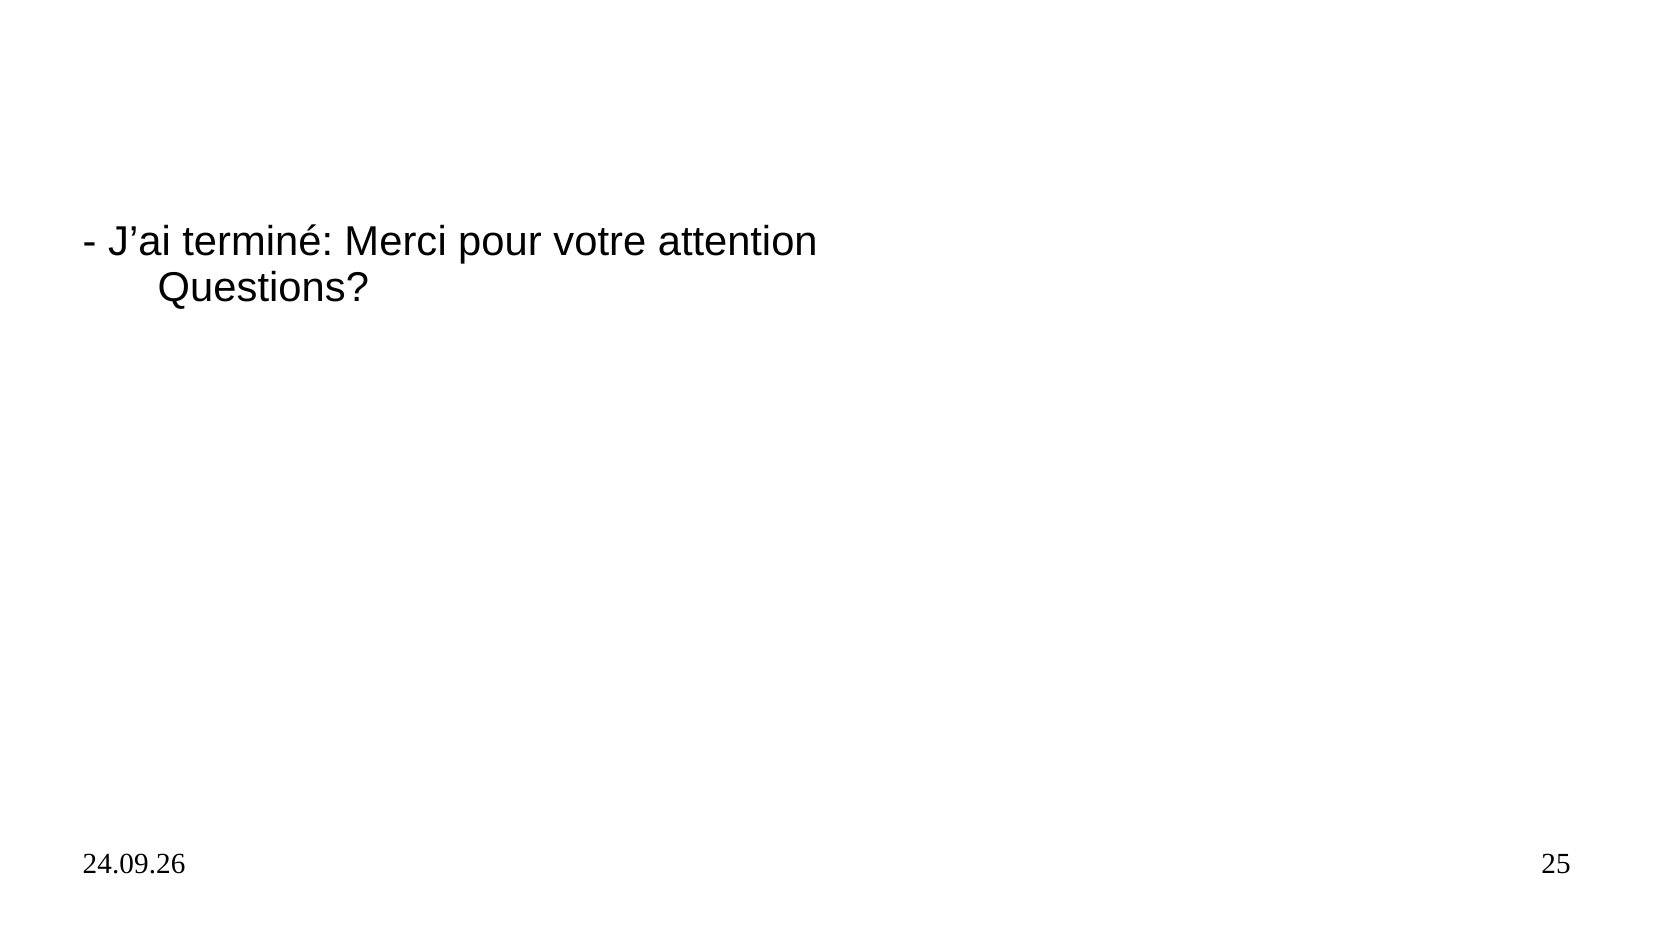

# - J’ai terminé: Merci pour votre attention
	Questions?
25